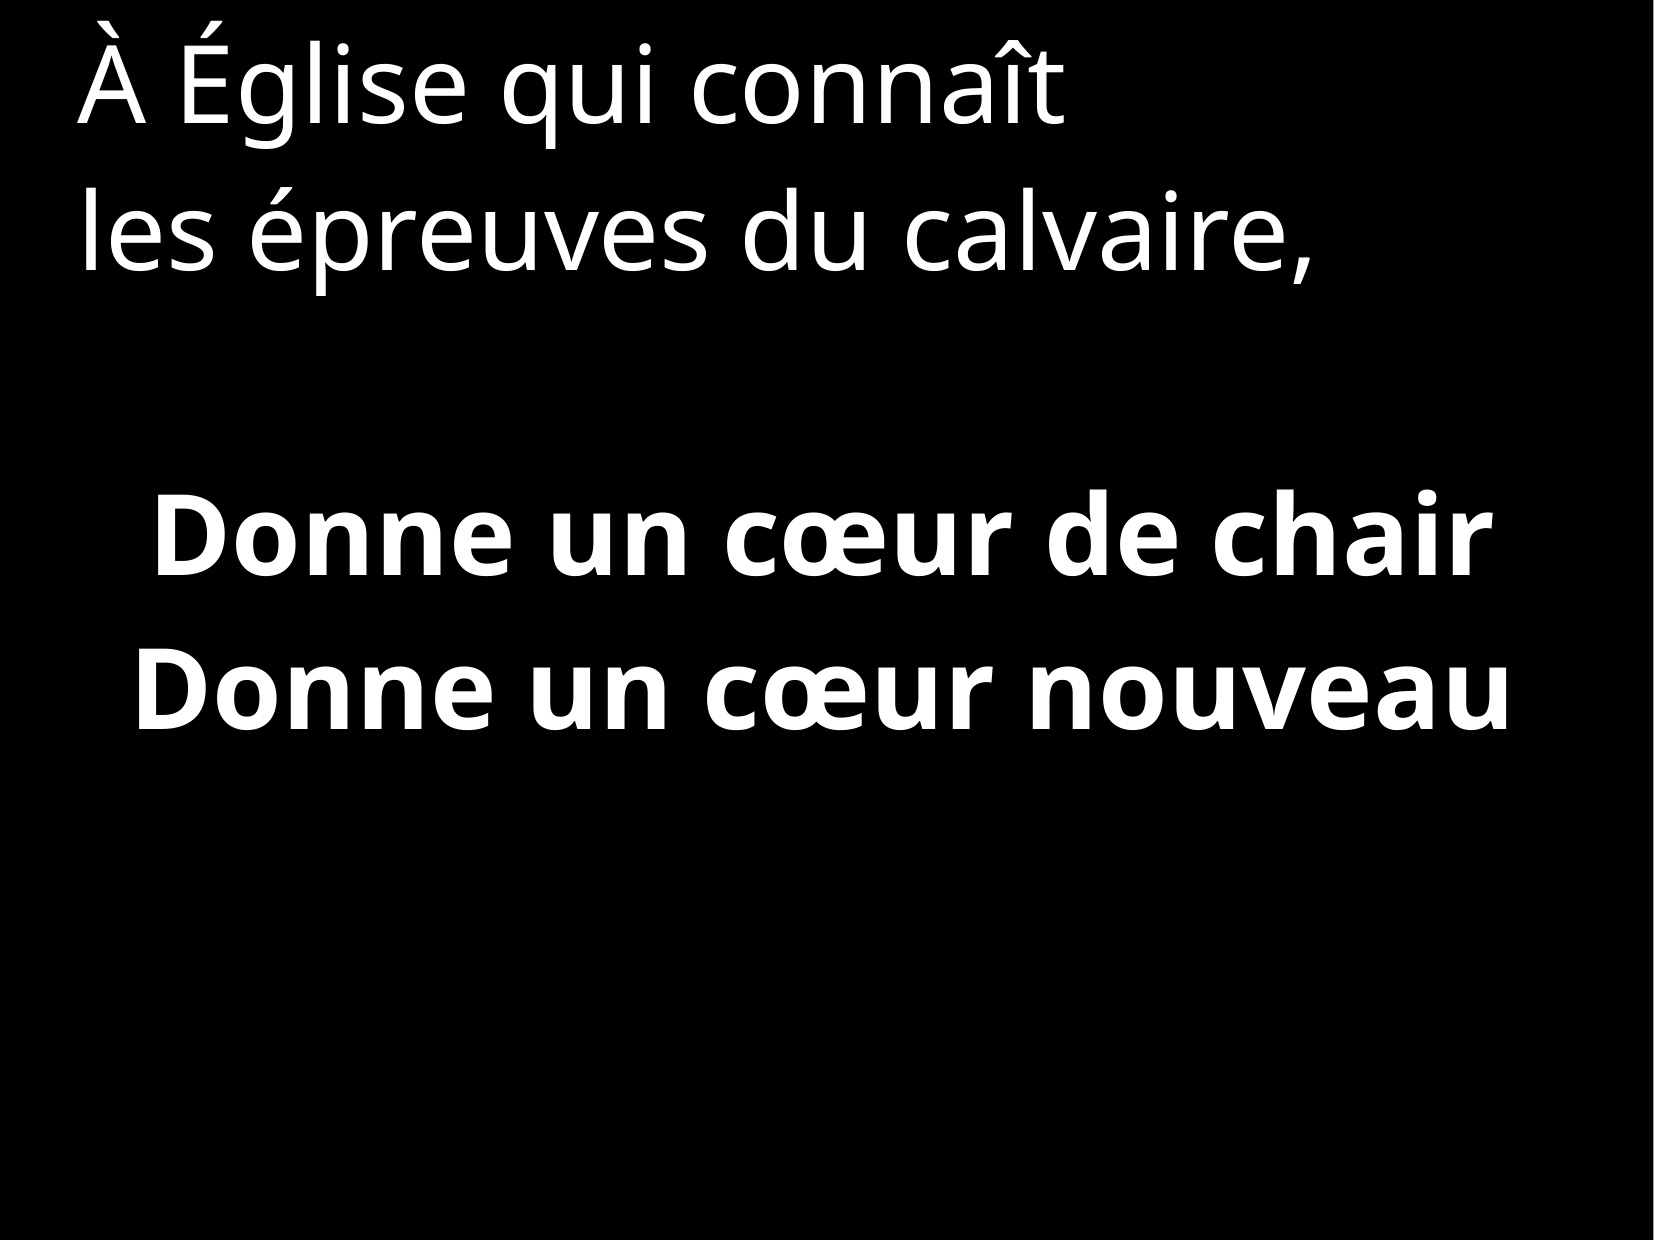

À Église qui connaît
les épreuves du calvaire,
Donne un cœur de chair
Donne un cœur nouveau